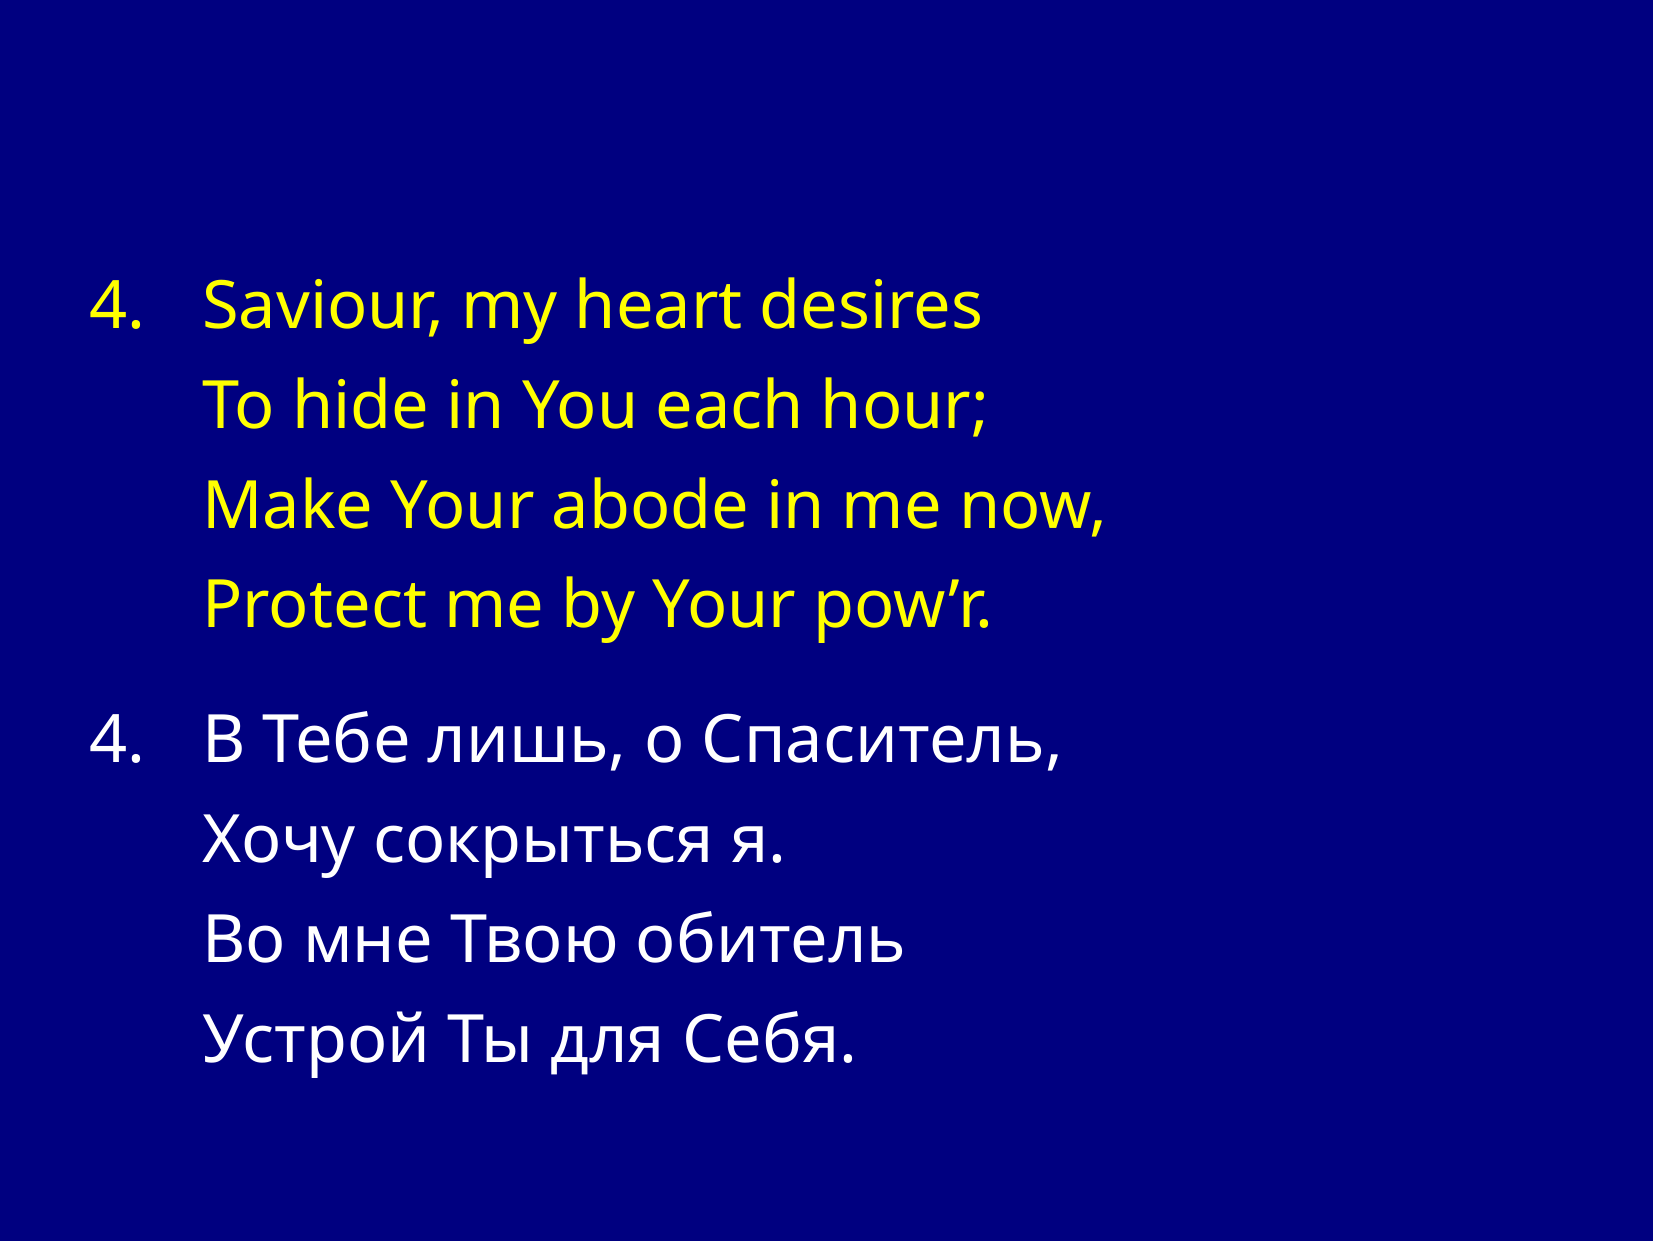

4.	Saviour, my heart desires
	To hide in You each hour;
	Make Your abode in me now,
	Protect me by Your pow’r.
4.	В Тебе лишь, о Спаситель,
	Хочу сокрыться я.
	Во мне Твою обитель
	Устрой Ты для Себя.